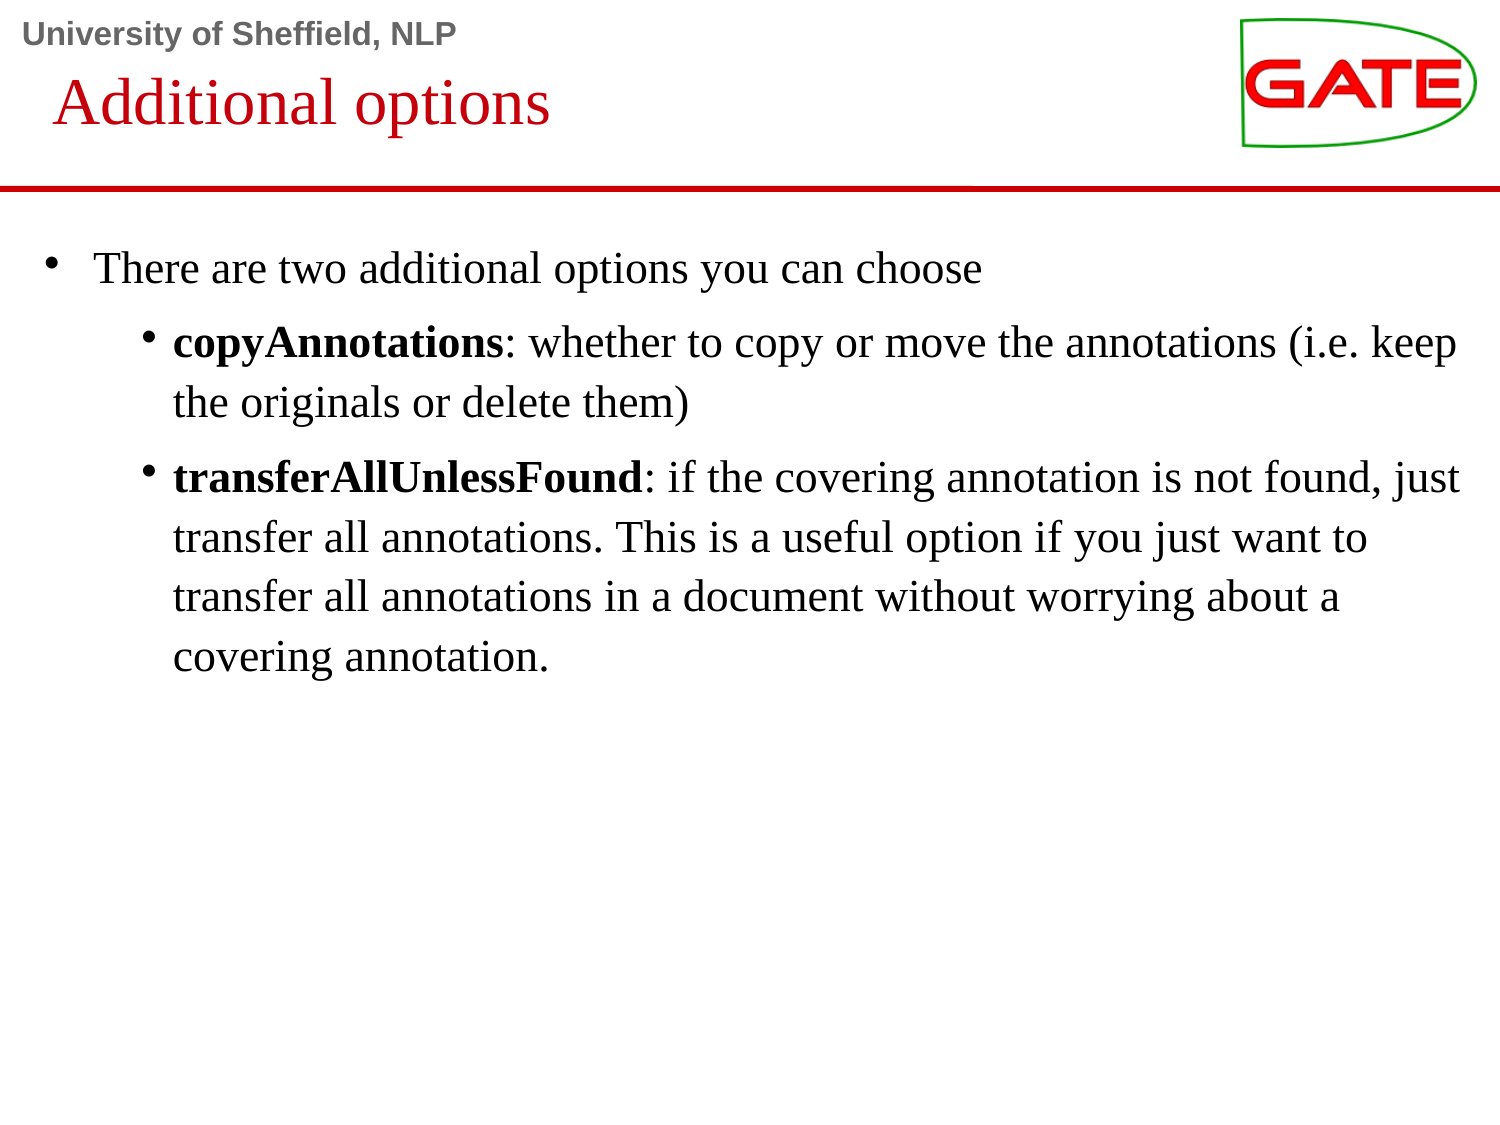

# Additional options
There are two additional options you can choose
copyAnnotations: whether to copy or move the annotations (i.e. keep the originals or delete them)
transferAllUnlessFound: if the covering annotation is not found, just transfer all annotations. This is a useful option if you just want to transfer all annotations in a document without worrying about a covering annotation.